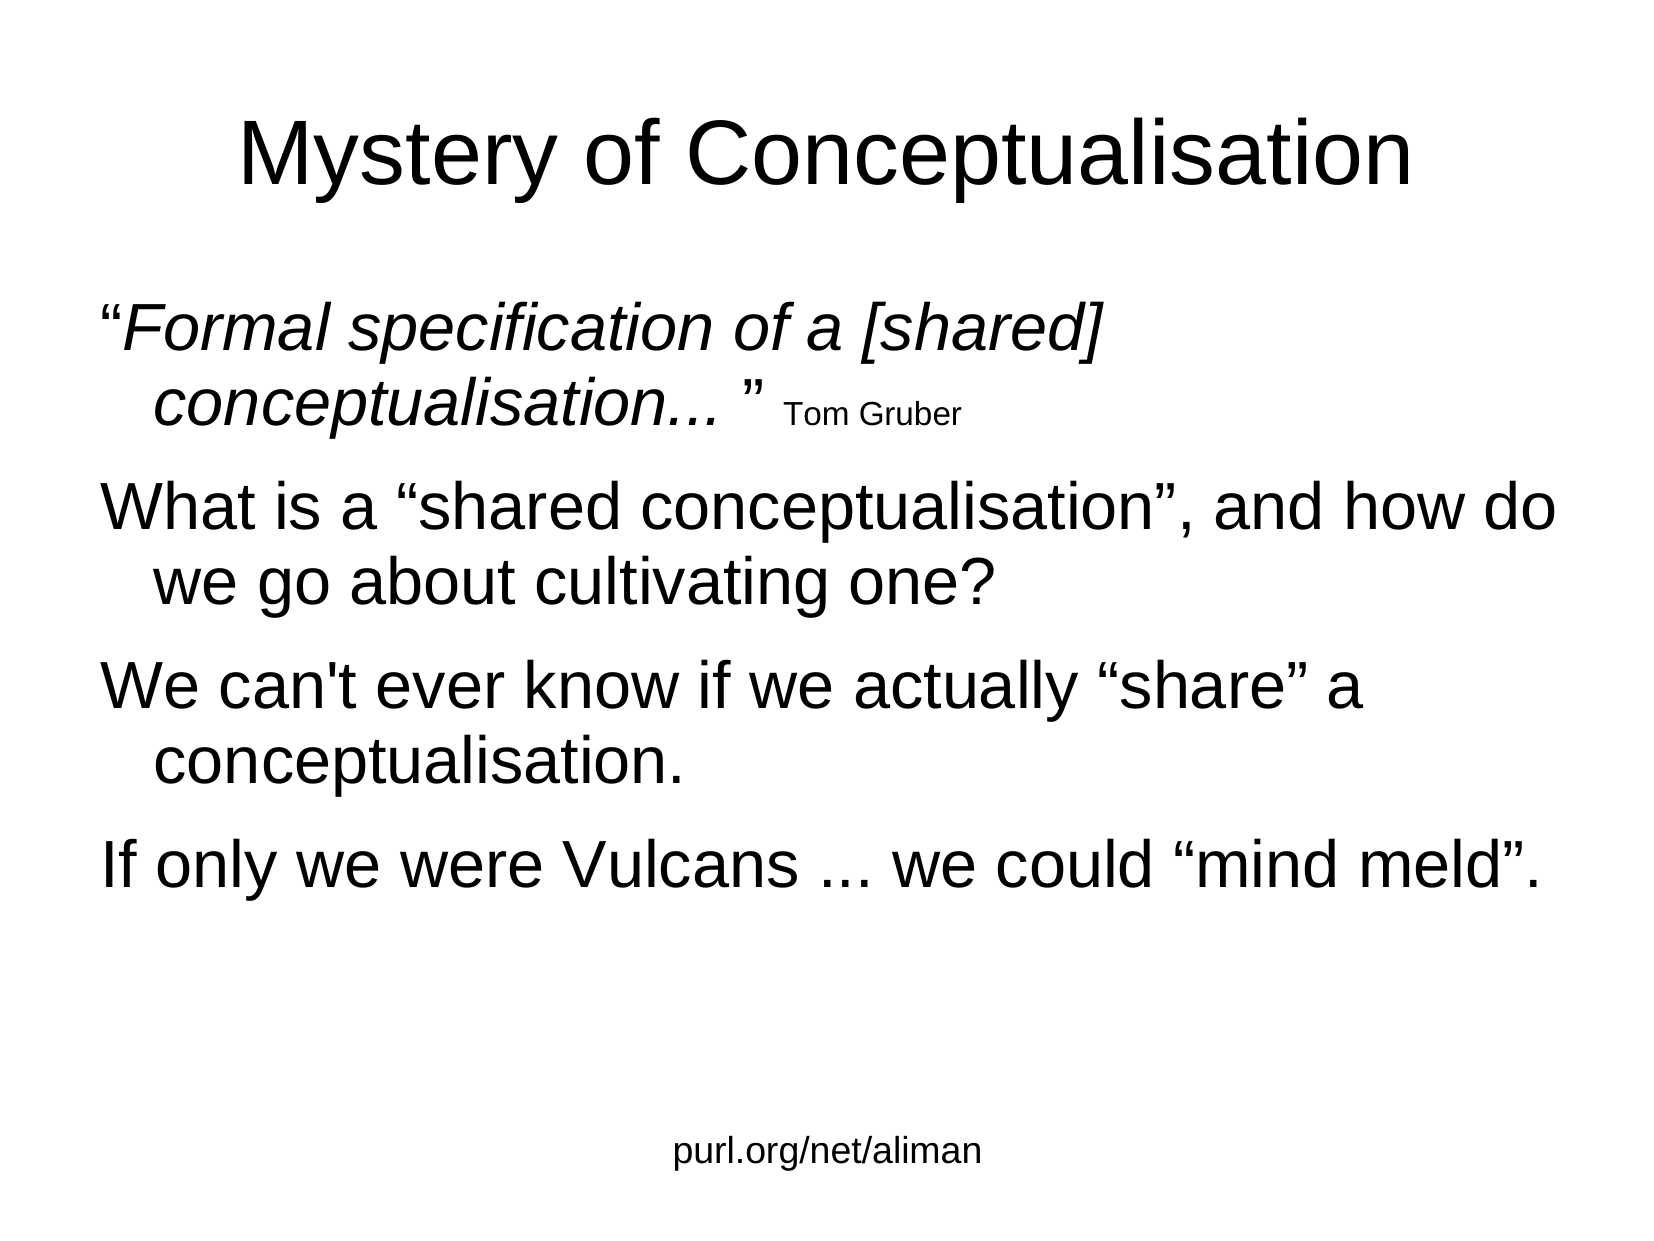

# Mystery of Conceptualisation
“Formal specification of a [shared] conceptualisation... ” Tom Gruber
What is a “shared conceptualisation”, and how do we go about cultivating one?
We can't ever know if we actually “share” a conceptualisation.
If only we were Vulcans ... we could “mind meld”.